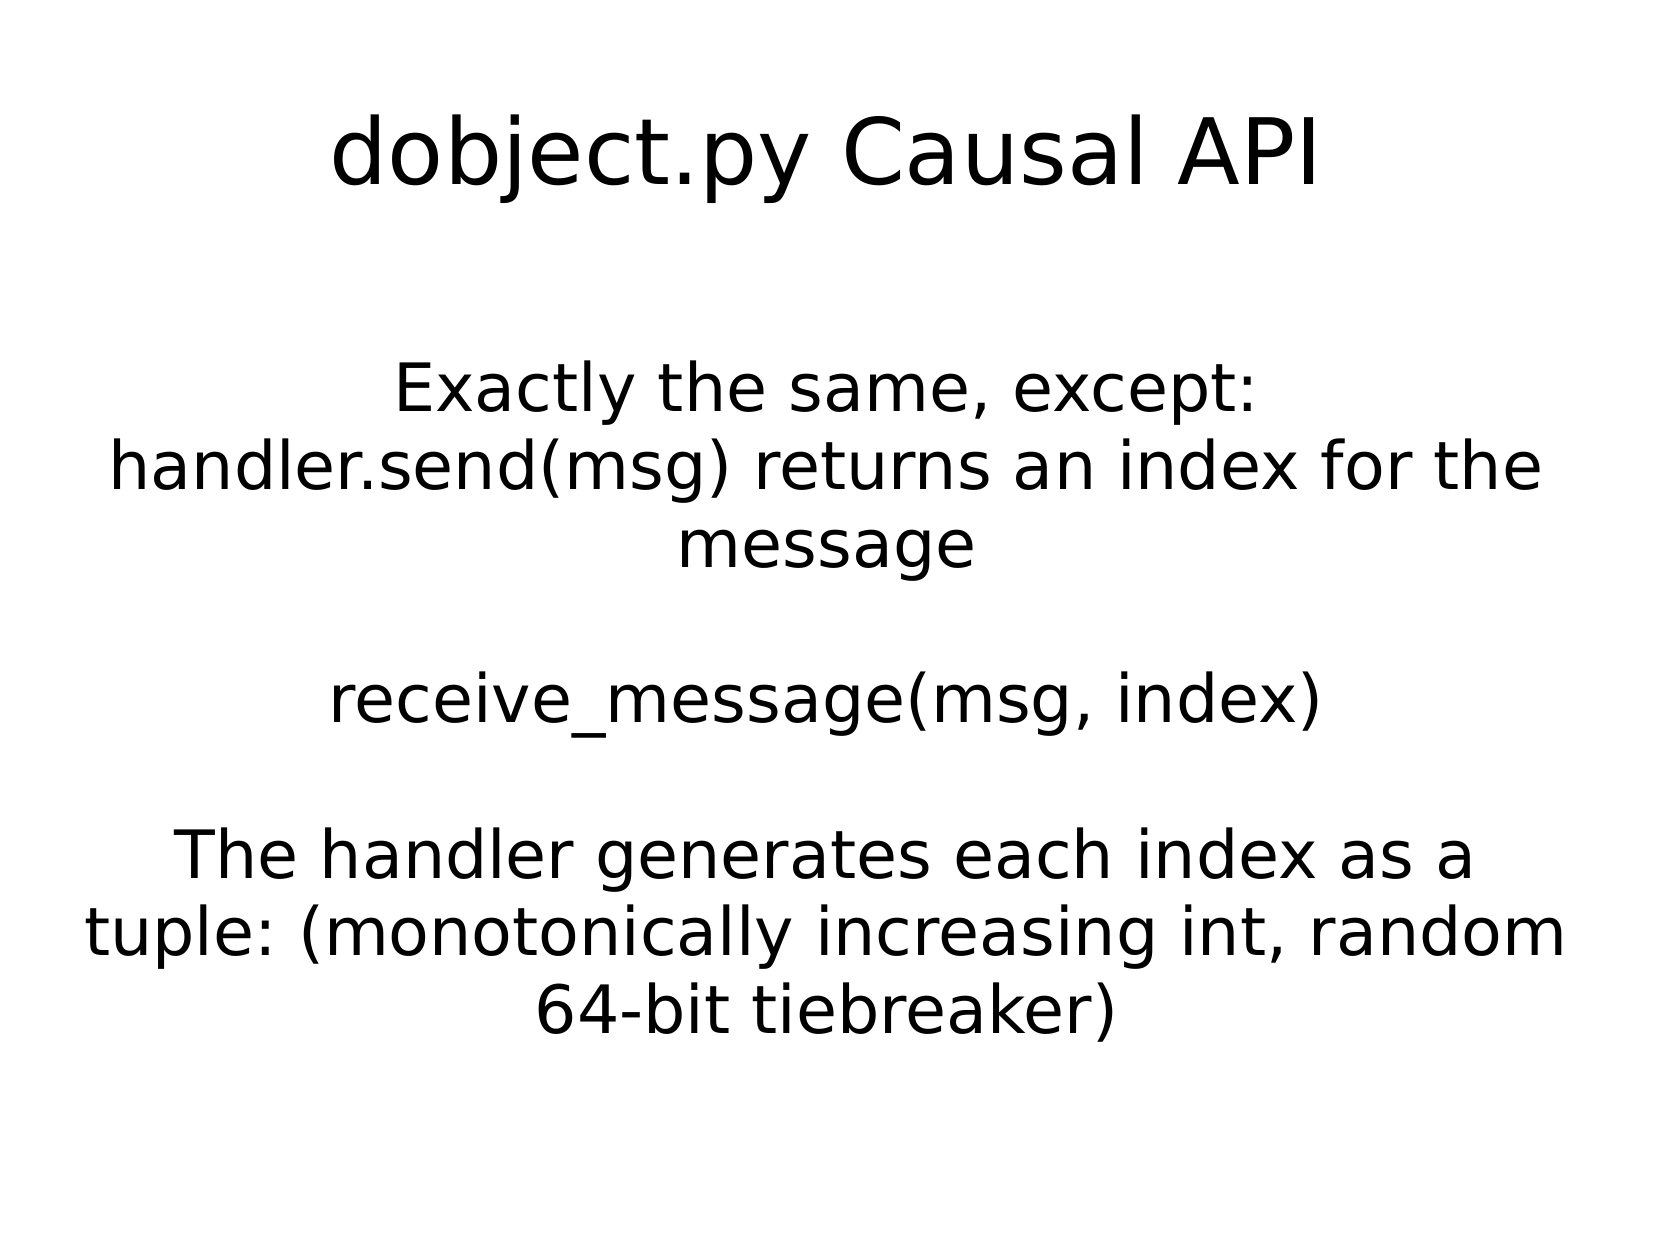

# dobject.py Causal API
Exactly the same, except:
handler.send(msg) returns an index for the message
receive_message(msg, index)
The handler generates each index as a tuple: (monotonically increasing int, random 64-bit tiebreaker)